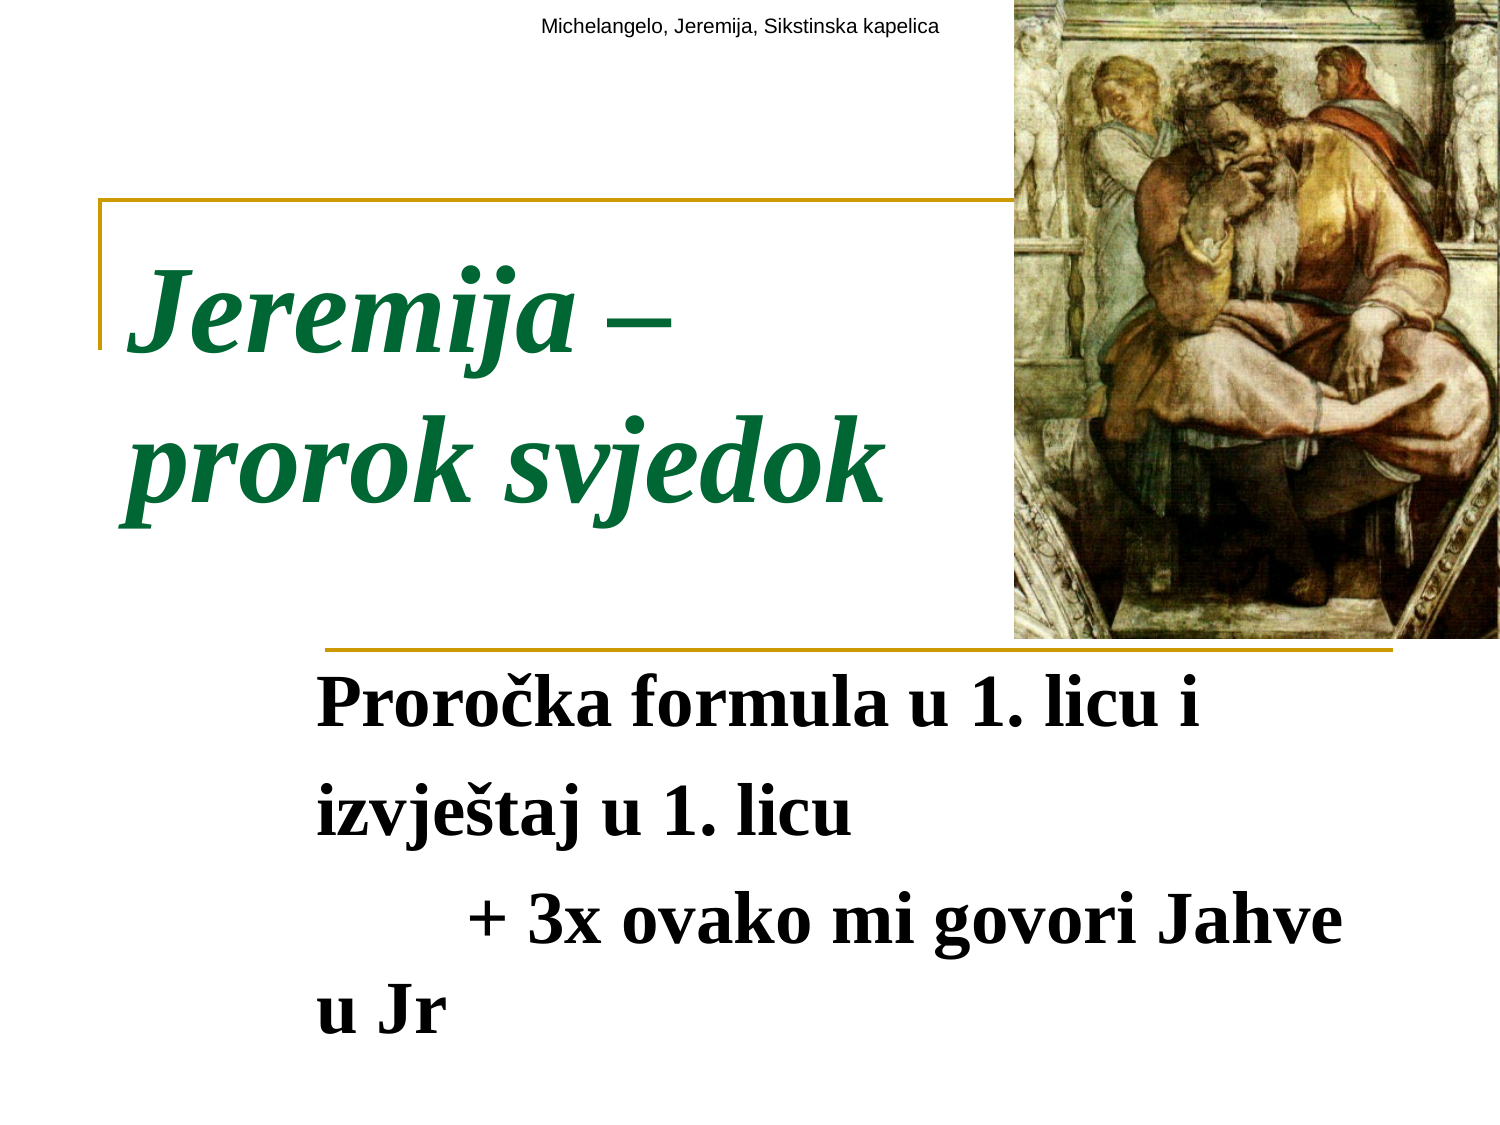

Michelangelo, Jeremija, Sikstinska kapelica
# Jeremija – prorok svjedok
Proročka formula u 1. licu i
izvještaj u 1. licu
	+ 3x ovako mi govori Jahve
u Jr